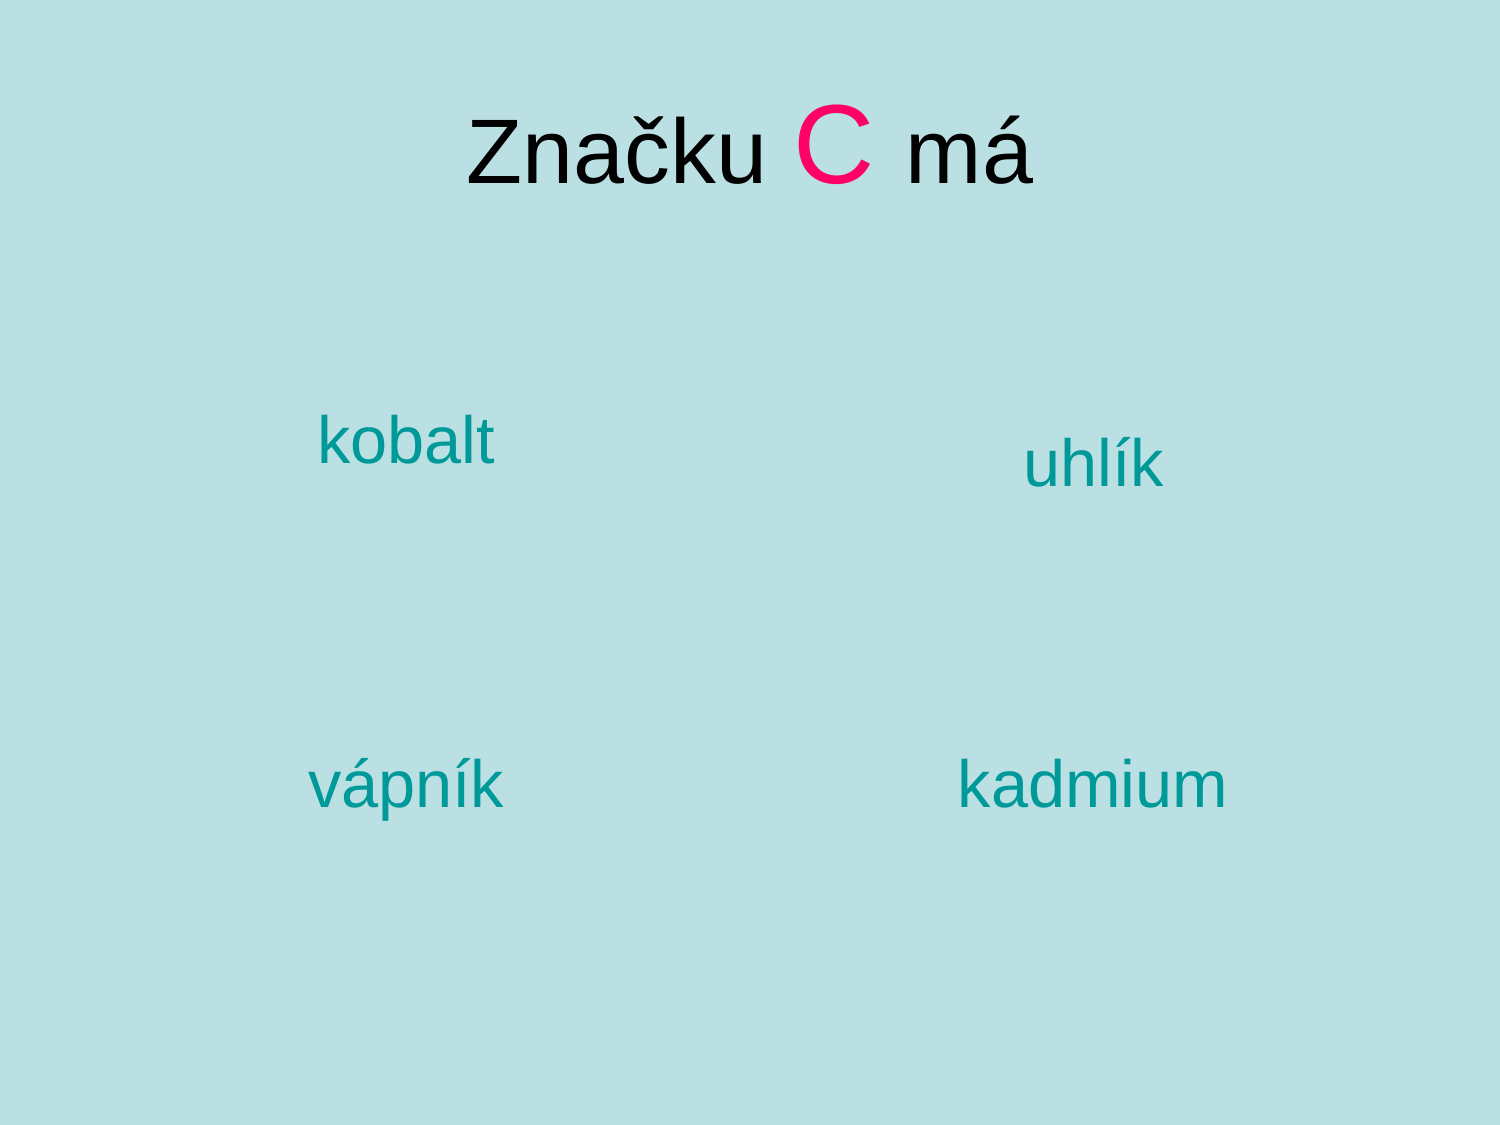

# Značku C má
| kobalt |
| --- |
| uhlík |
| --- |
| vápník |
| --- |
| kadmium |
| --- |